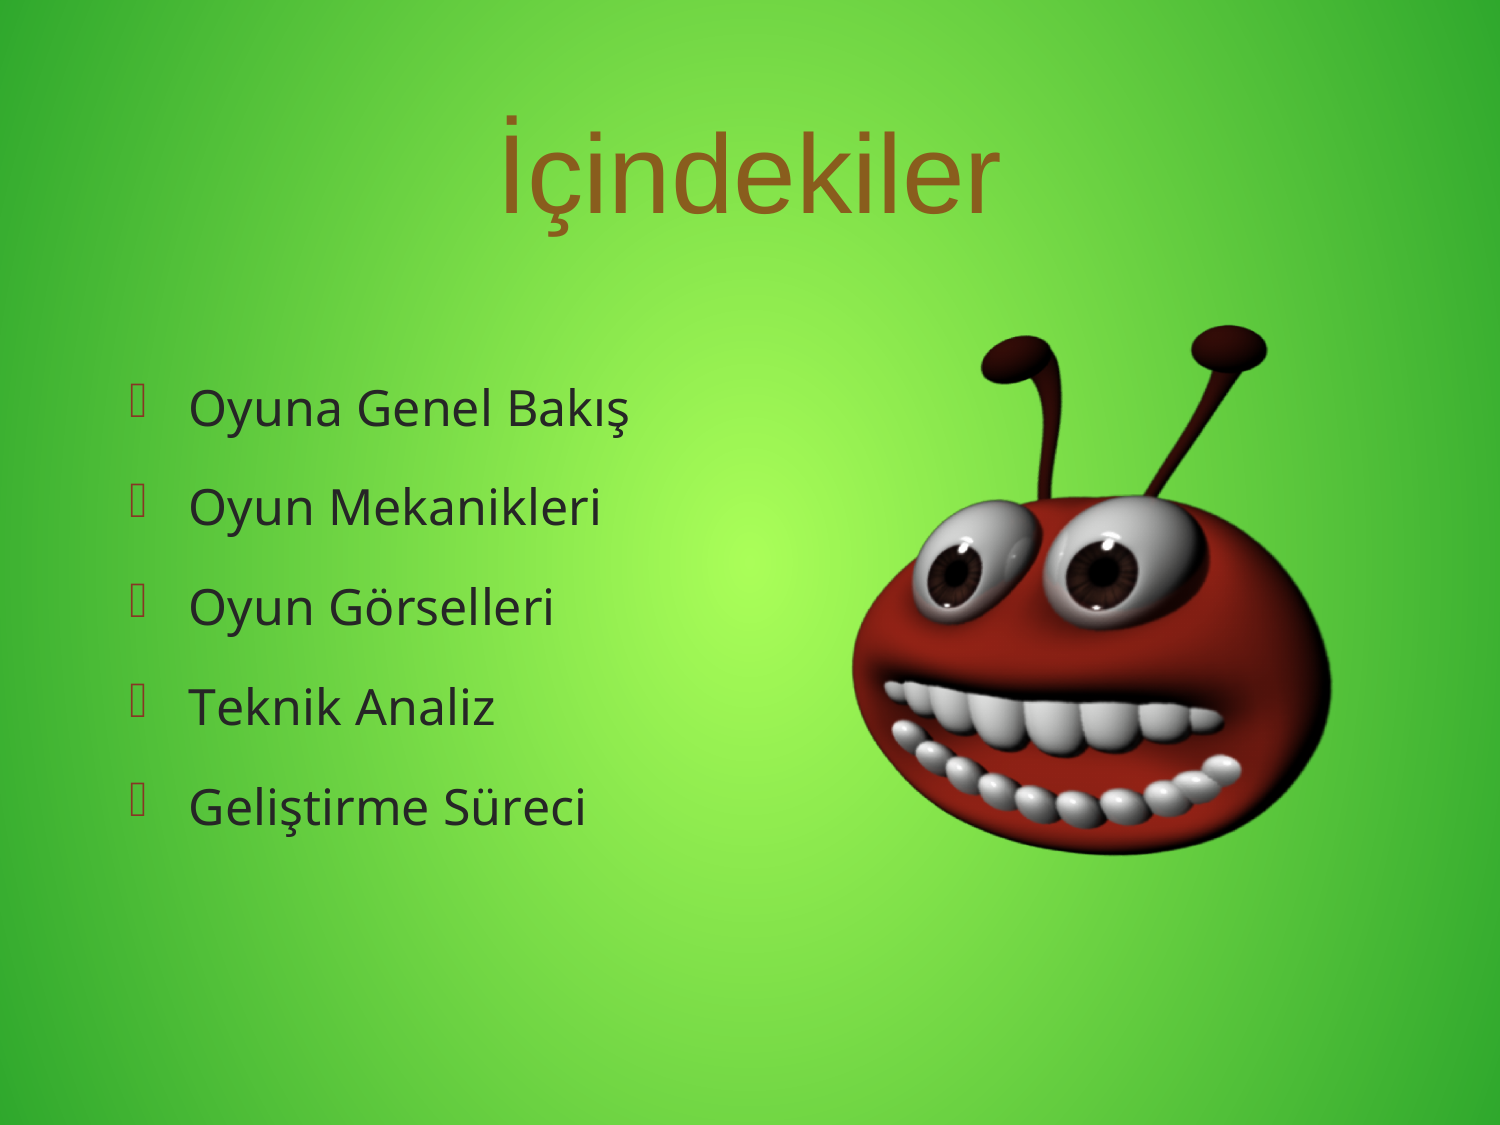

İçindekiler
Oyuna Genel Bakış
Oyun Mekanikleri
Oyun Görselleri
Teknik Analiz
Geliştirme Süreci